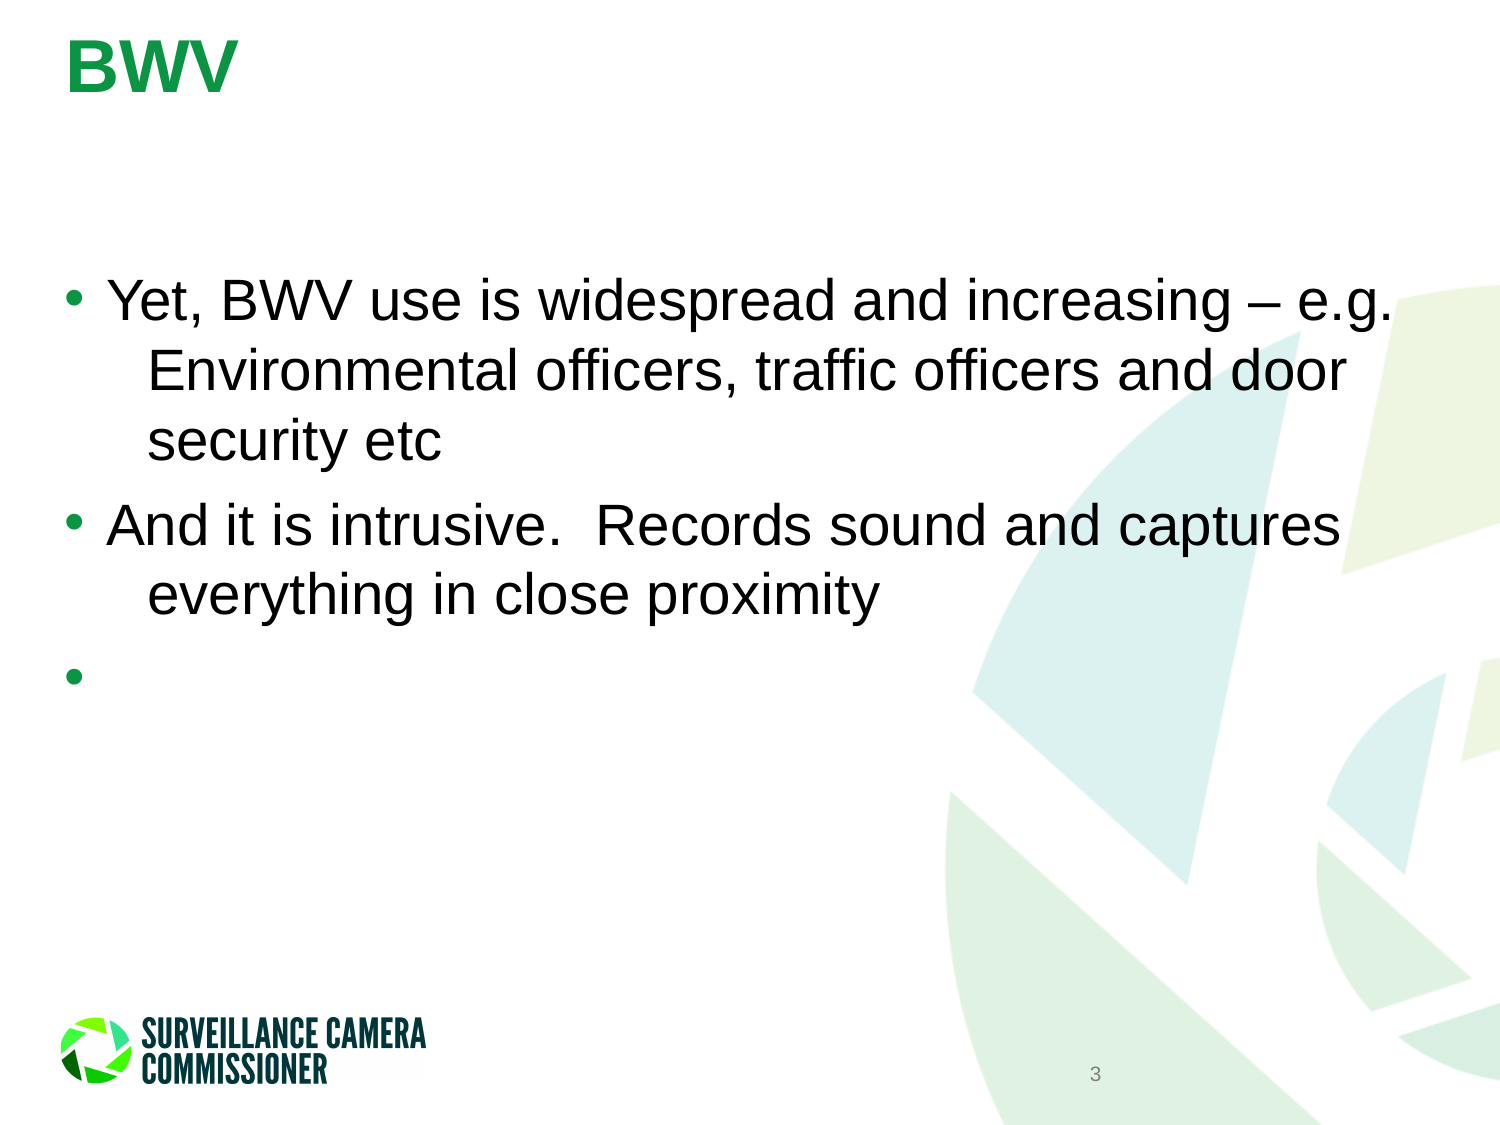

# BWV
Yet, BWV use is widespread and increasing – e.g. Environmental officers, traffic officers and door security etc
And it is intrusive. Records sound and captures everything in close proximity
3